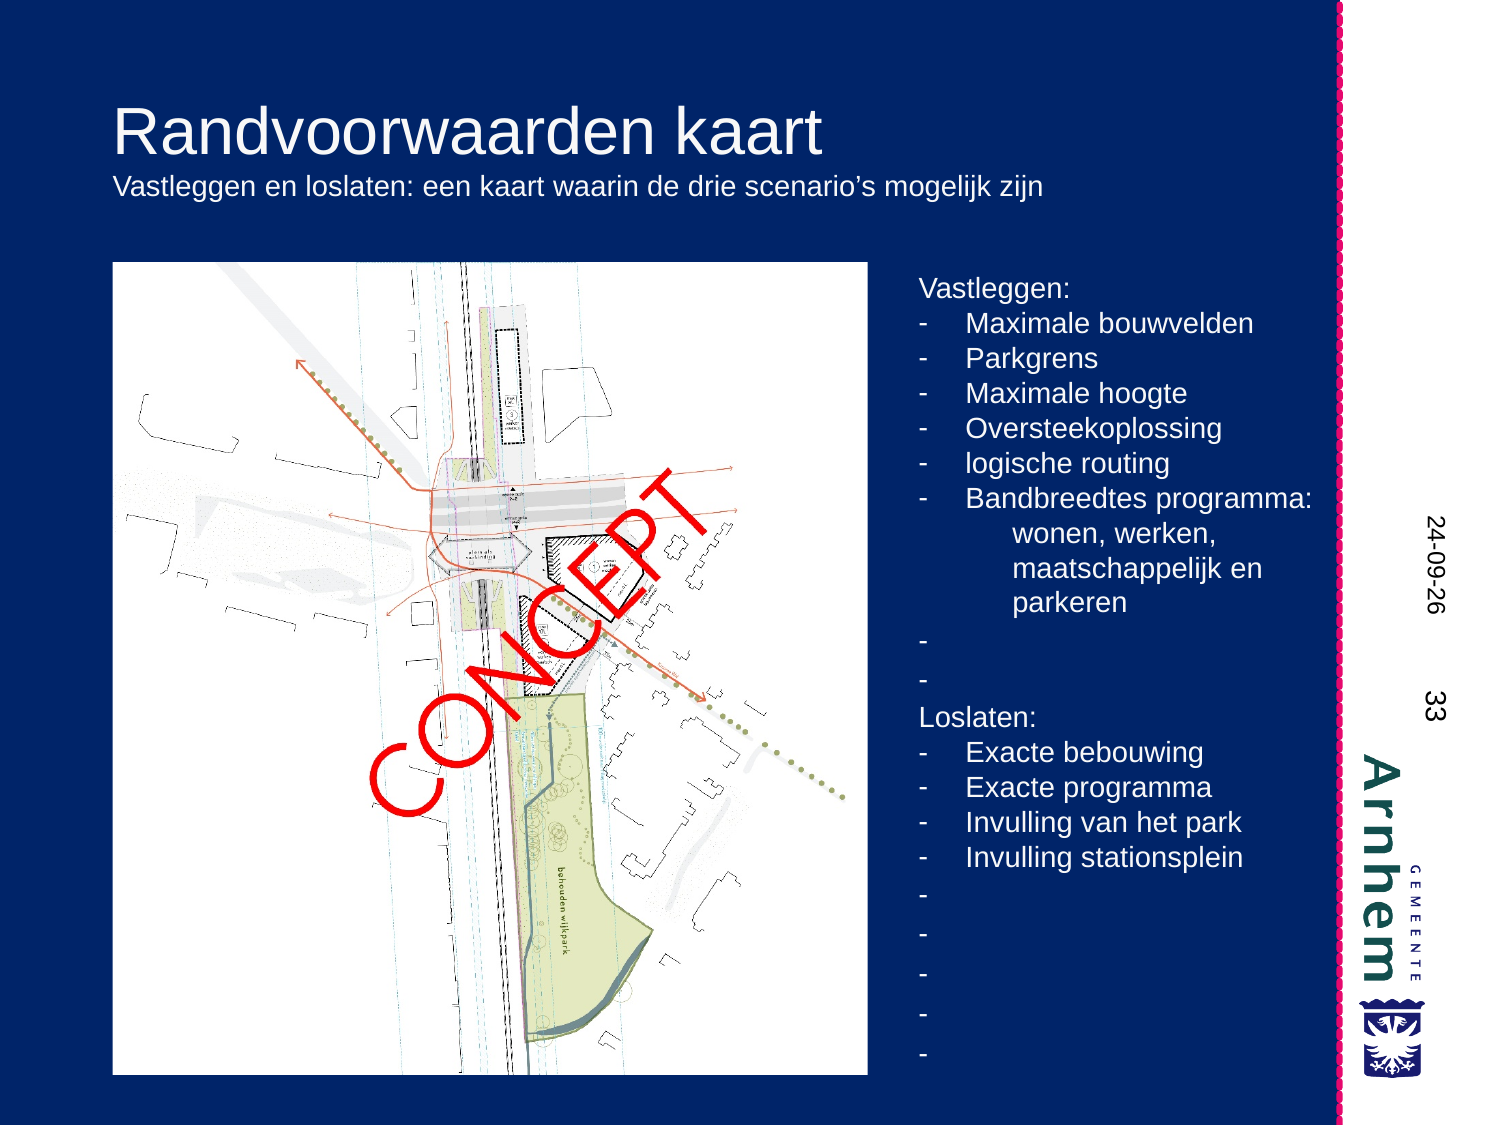

Randvoorwaarden kaart
Vastleggen en loslaten: een kaart waarin de drie scenario’s mogelijk zijn
Vastleggen:
Maximale bouwvelden
Parkgrens
Maximale hoogte
Oversteekoplossing
logische routing
Bandbreedtes programma: wonen, werken, maatschappelijk en parkeren
Loslaten:
Exacte bebouwing
Exacte programma
Invulling van het park
Invulling stationsplein